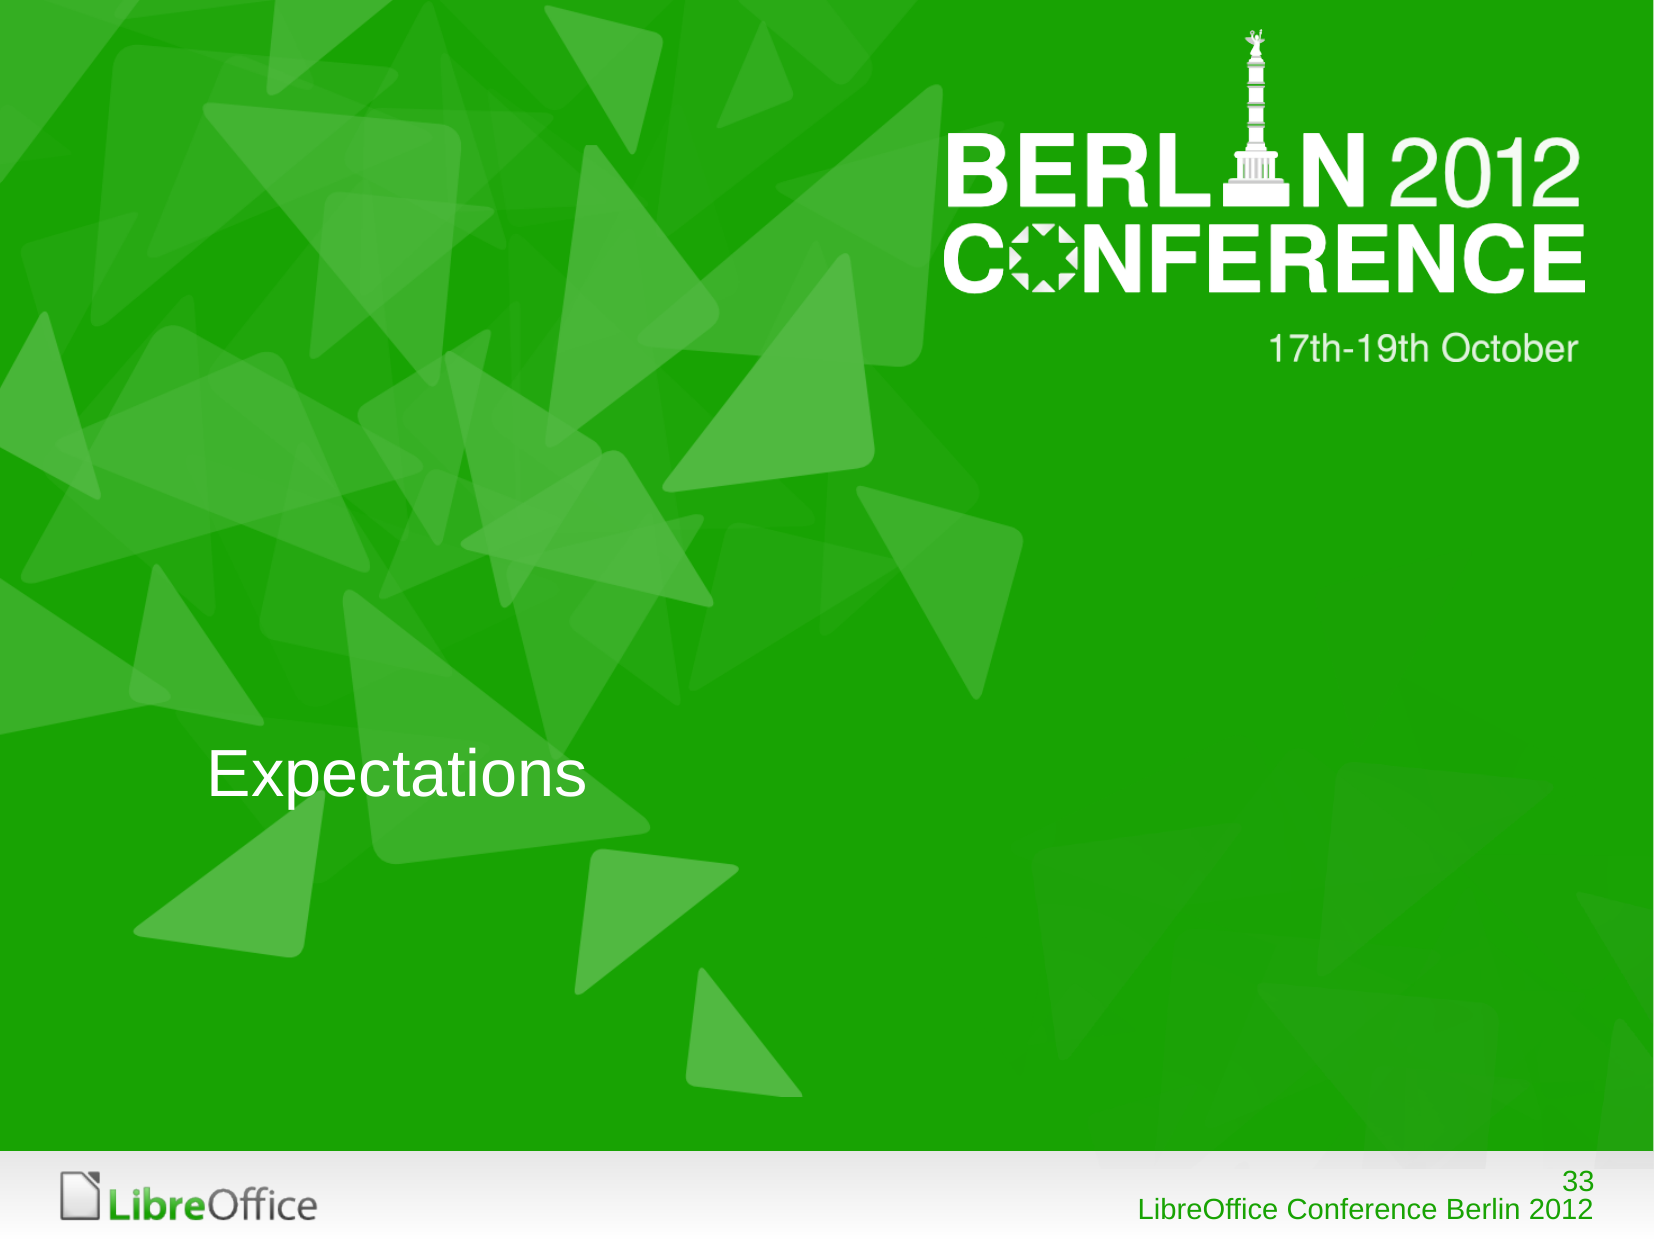

# Expectations
33
LibreOffice Conference Berlin 2012